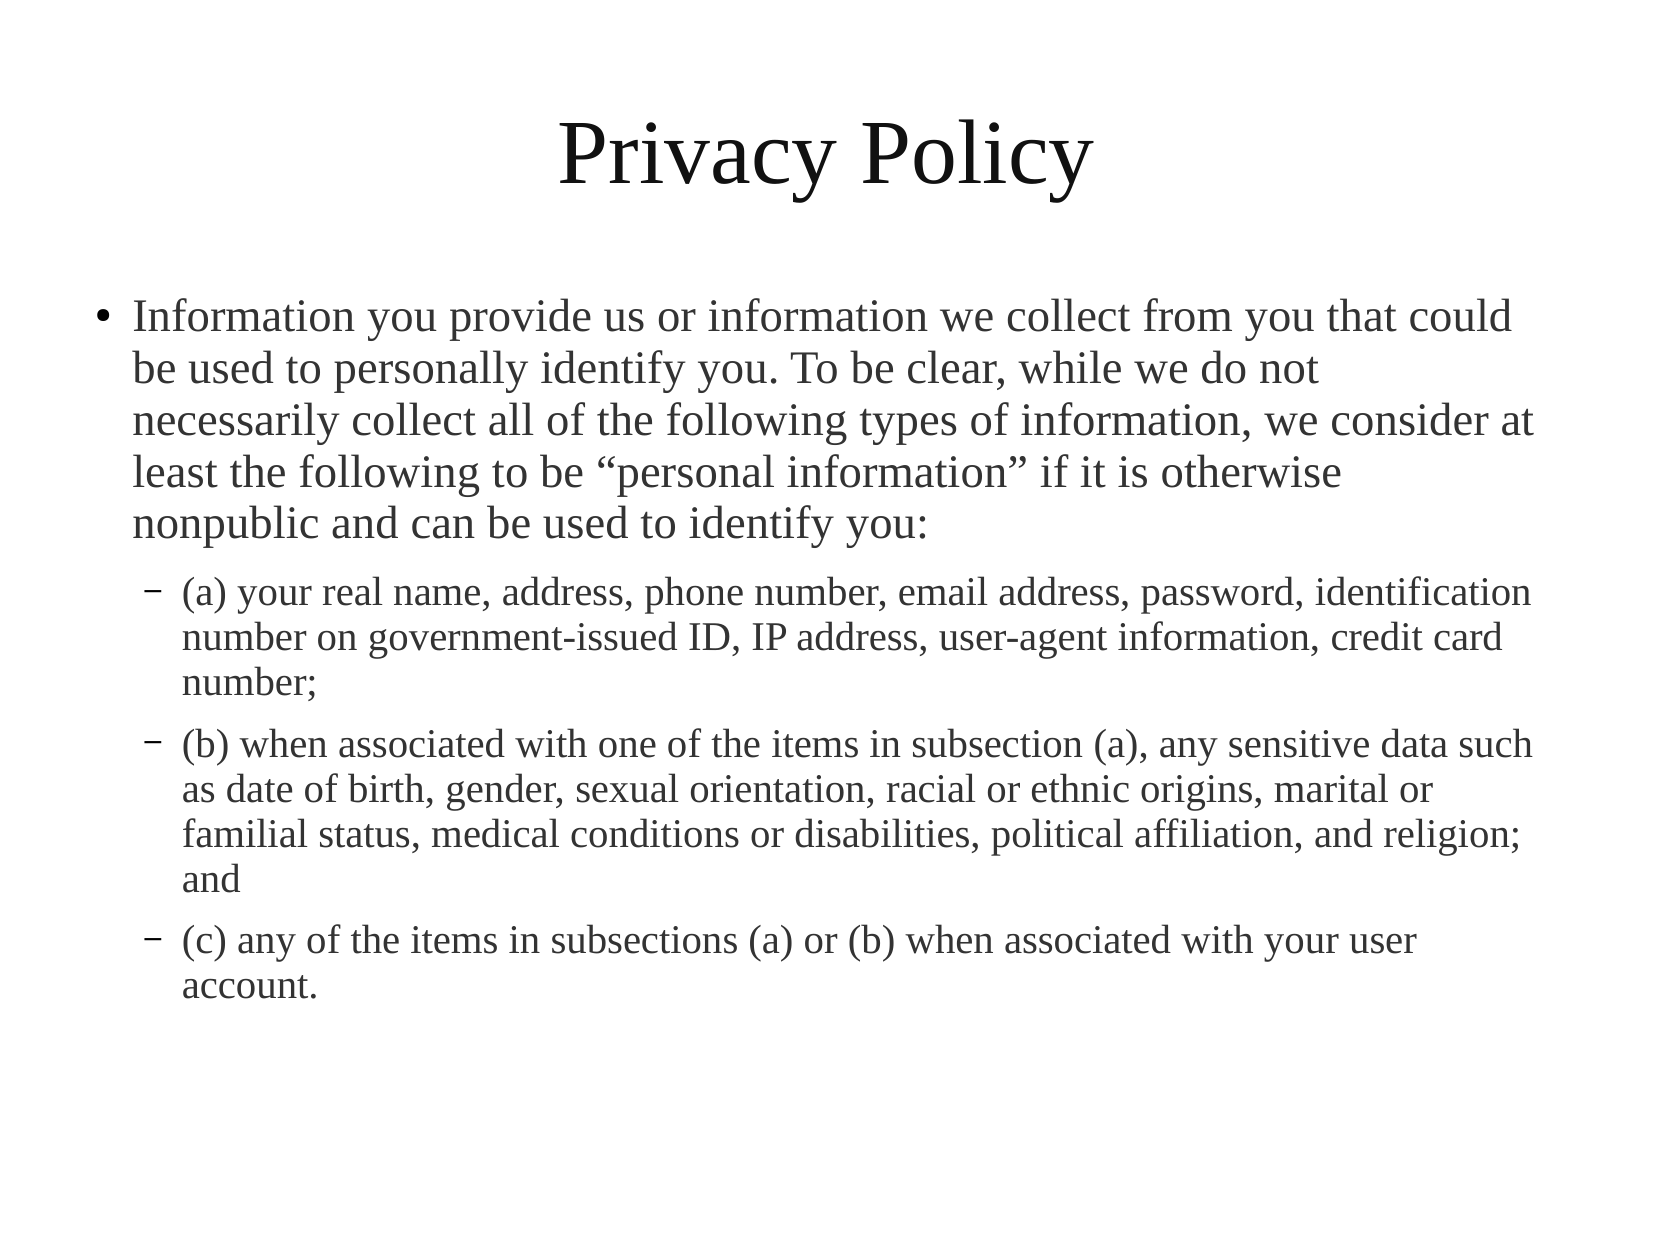

# Privacy Policy
Information you provide us or information we collect from you that could be used to personally identify you. To be clear, while we do not necessarily collect all of the following types of information, we consider at least the following to be “personal information” if it is otherwise nonpublic and can be used to identify you:
(a) your real name, address, phone number, email address, password, identification number on government-issued ID, IP address, user-agent information, credit card number;
(b) when associated with one of the items in subsection (a), any sensitive data such as date of birth, gender, sexual orientation, racial or ethnic origins, marital or familial status, medical conditions or disabilities, political affiliation, and religion; and
(c) any of the items in subsections (a) or (b) when associated with your user account.